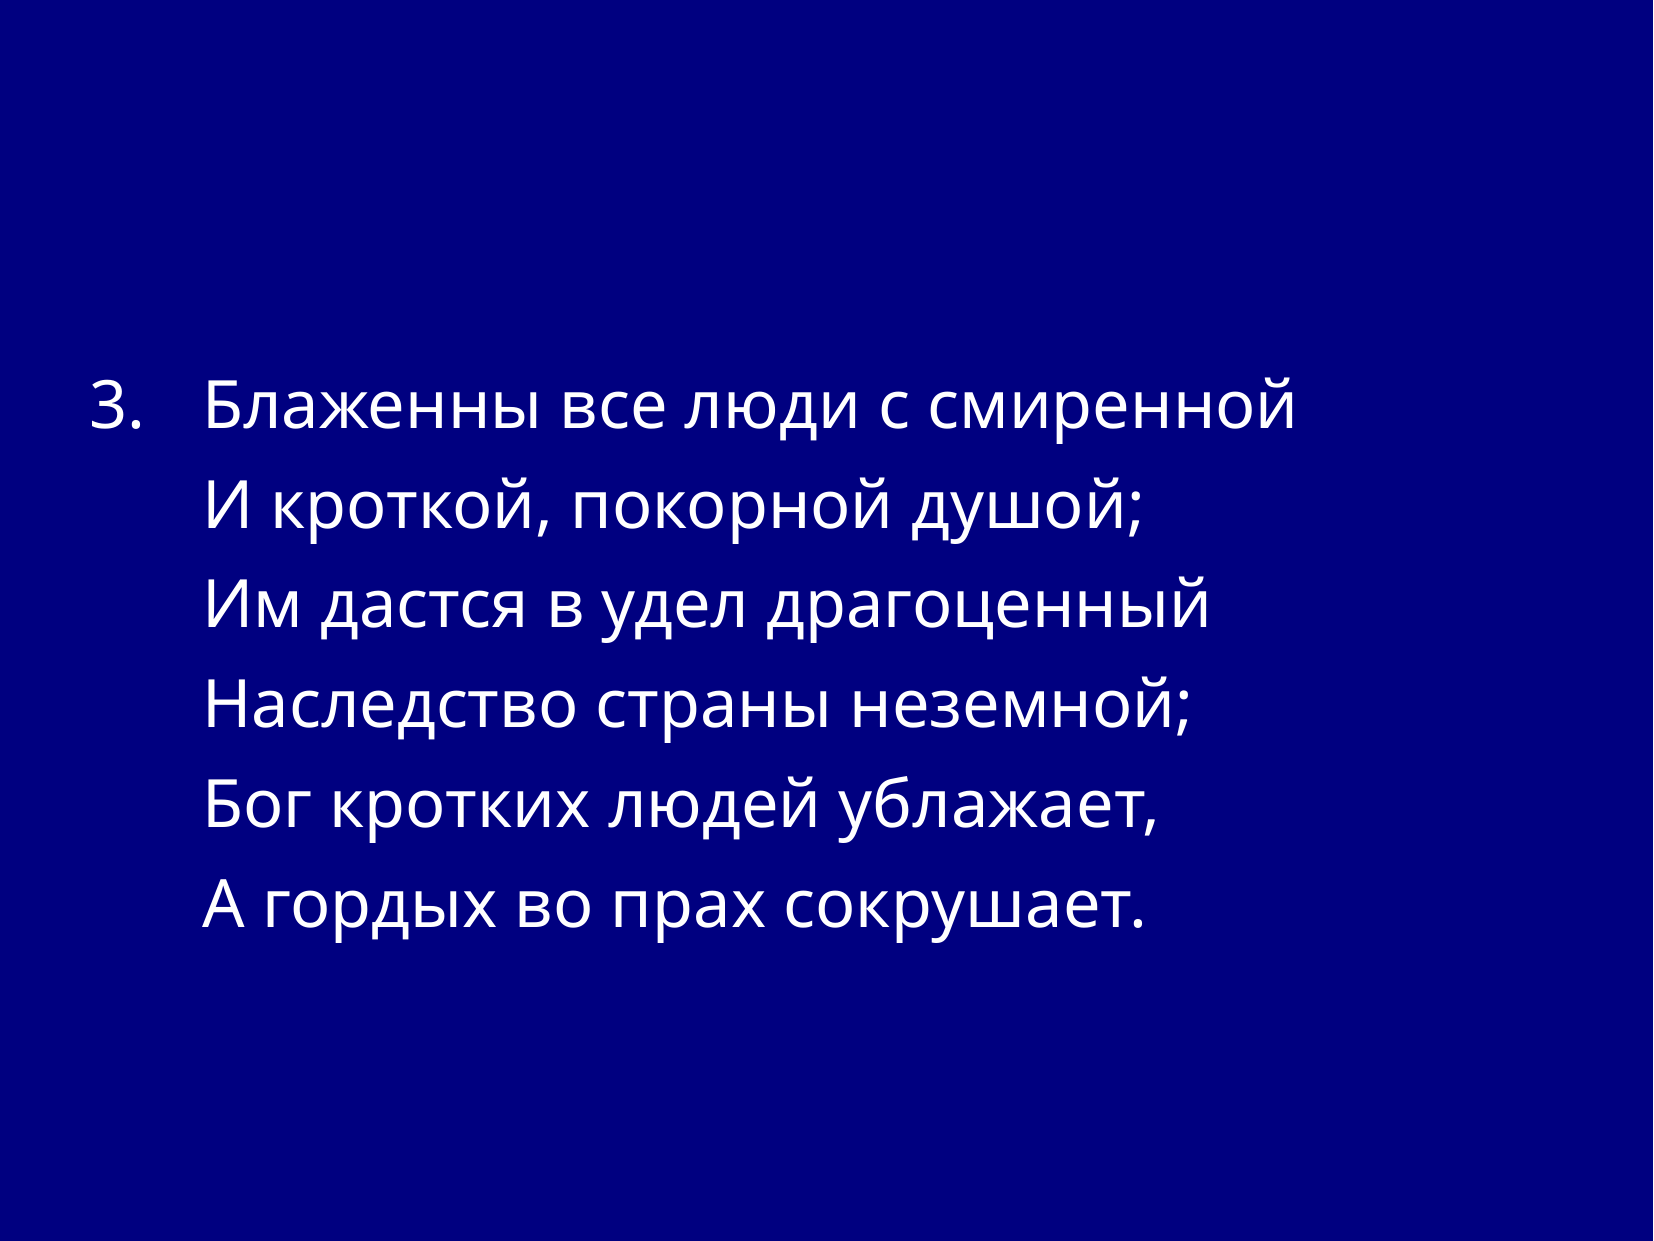

3.	Блаженны все люди с смиренной
	И кроткой, покорной душой;
	Им дастся в удел драгоценный
	Наследство страны неземной;
	Бог кротких людей ублажает,
	А гордых во прах сокрушает.